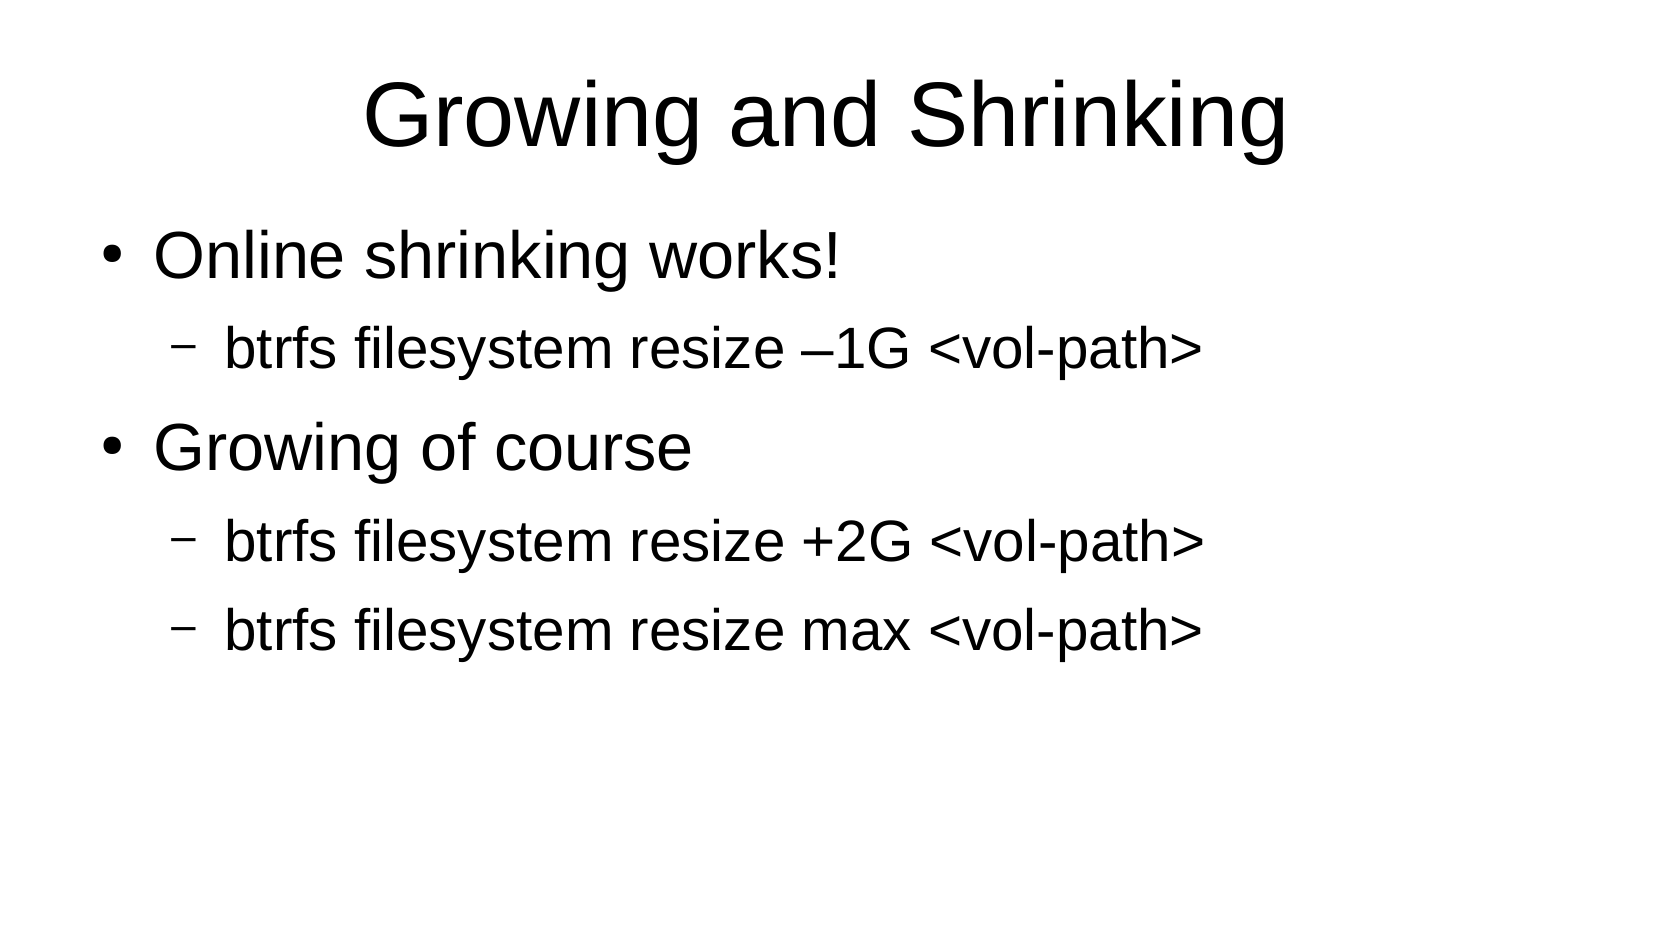

# Growing and Shrinking
Online shrinking works!
btrfs filesystem resize –1G <vol-path>
Growing of course
btrfs filesystem resize +2G <vol-path>
btrfs filesystem resize max <vol-path>